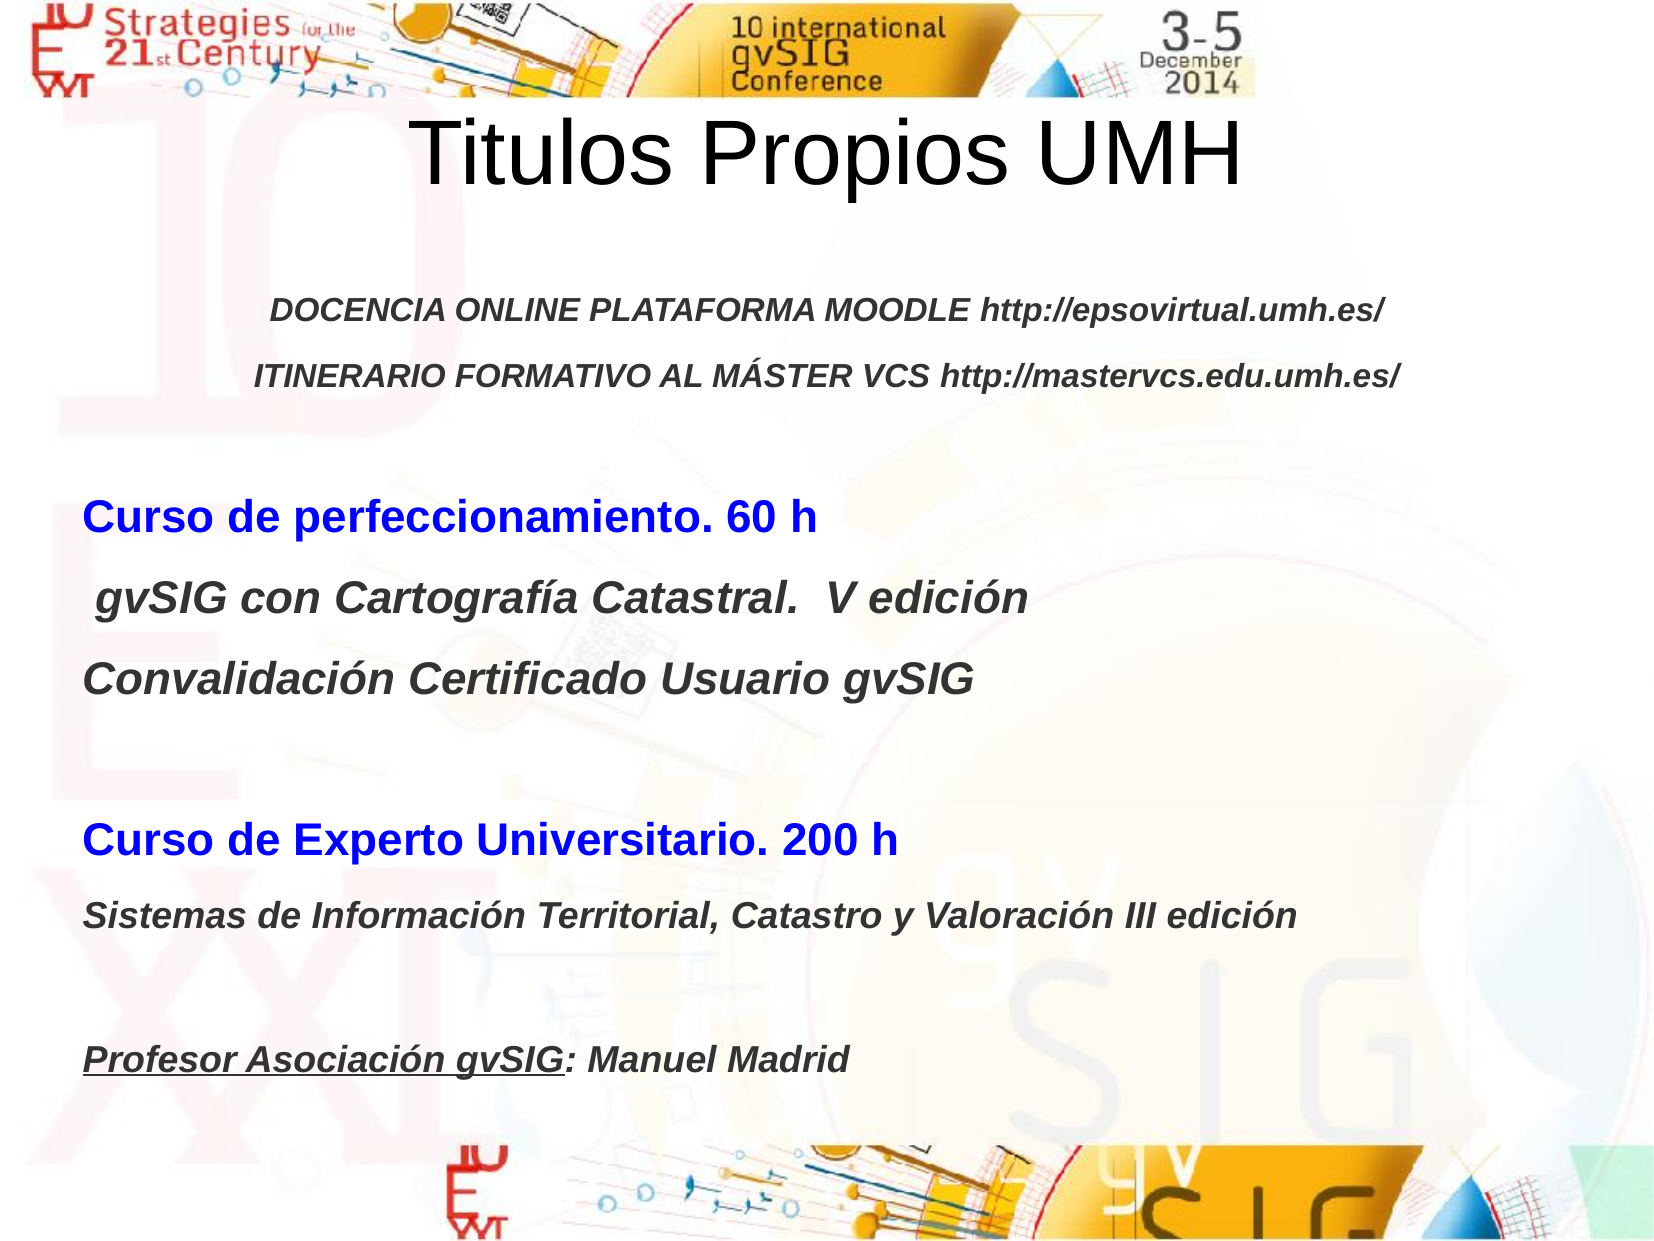

# Titulos Propios UMH
DOCENCIA ONLINE PLATAFORMA MOODLE http://epsovirtual.umh.es/
ITINERARIO FORMATIVO AL MÁSTER VCS http://mastervcs.edu.umh.es/
Curso de perfeccionamiento. 60 h
 gvSIG con Cartografía Catastral. V edición
Convalidación Certificado Usuario gvSIG
Curso de Experto Universitario. 200 h
Sistemas de Información Territorial, Catastro y Valoración III edición
Profesor Asociación gvSIG: Manuel Madrid